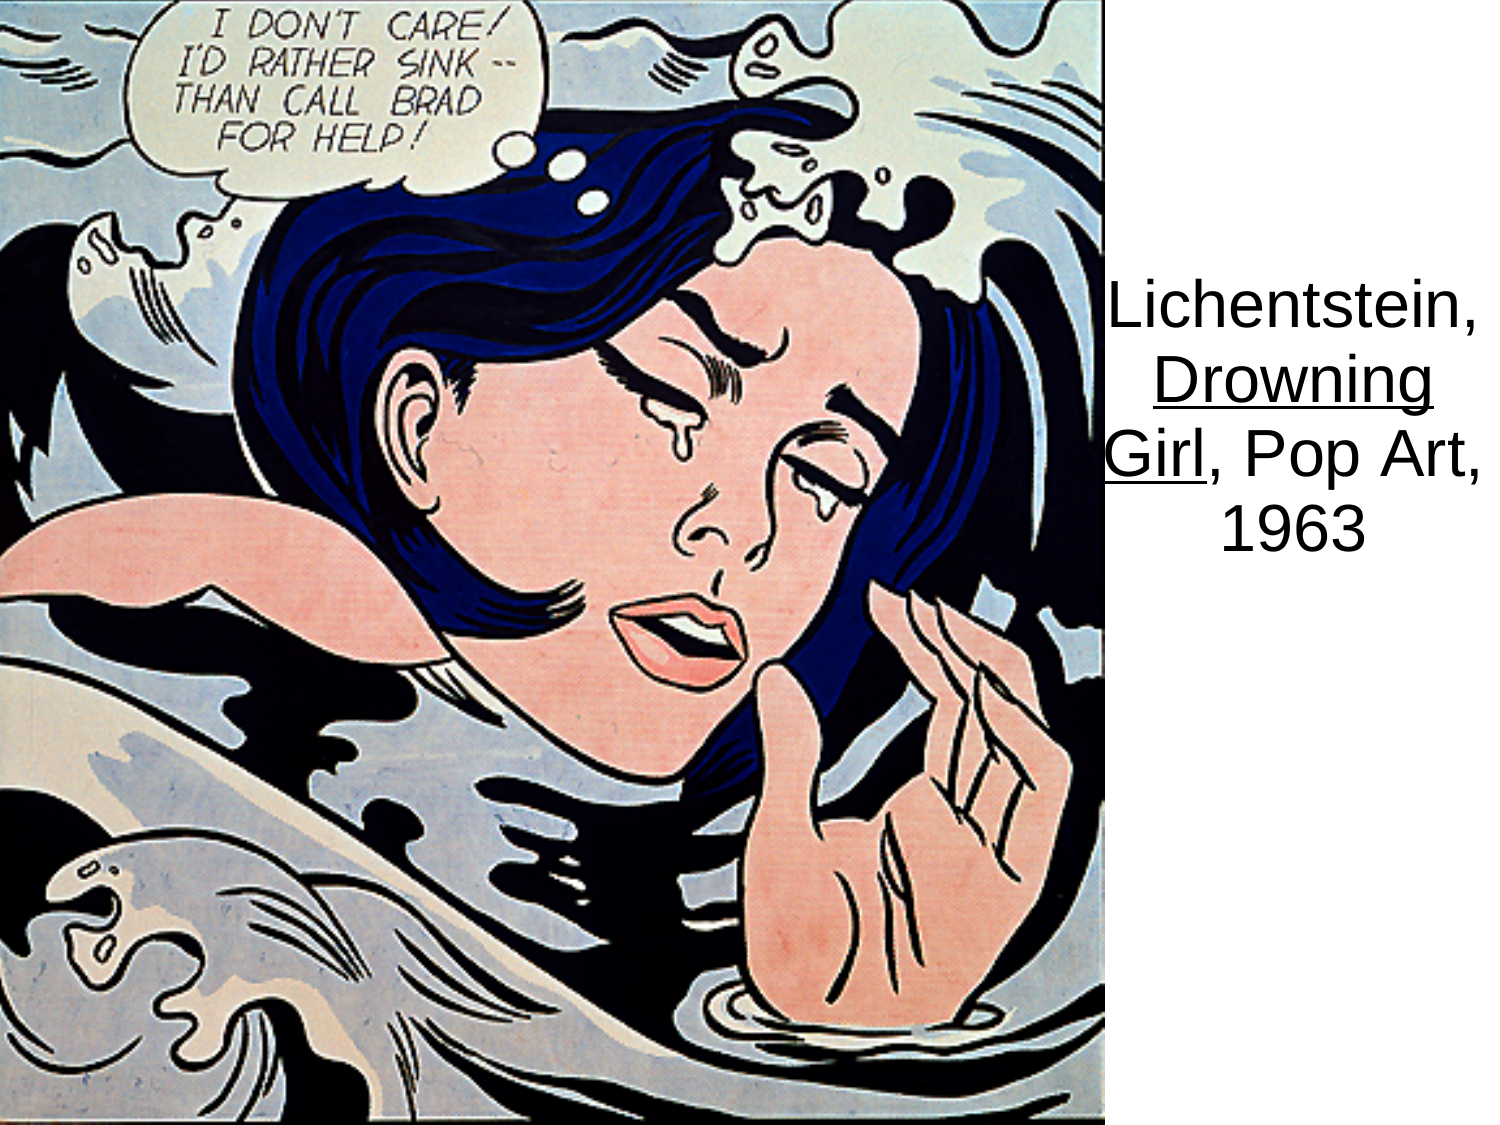

# Lichentstein, Drowning Girl, Pop Art, 1963